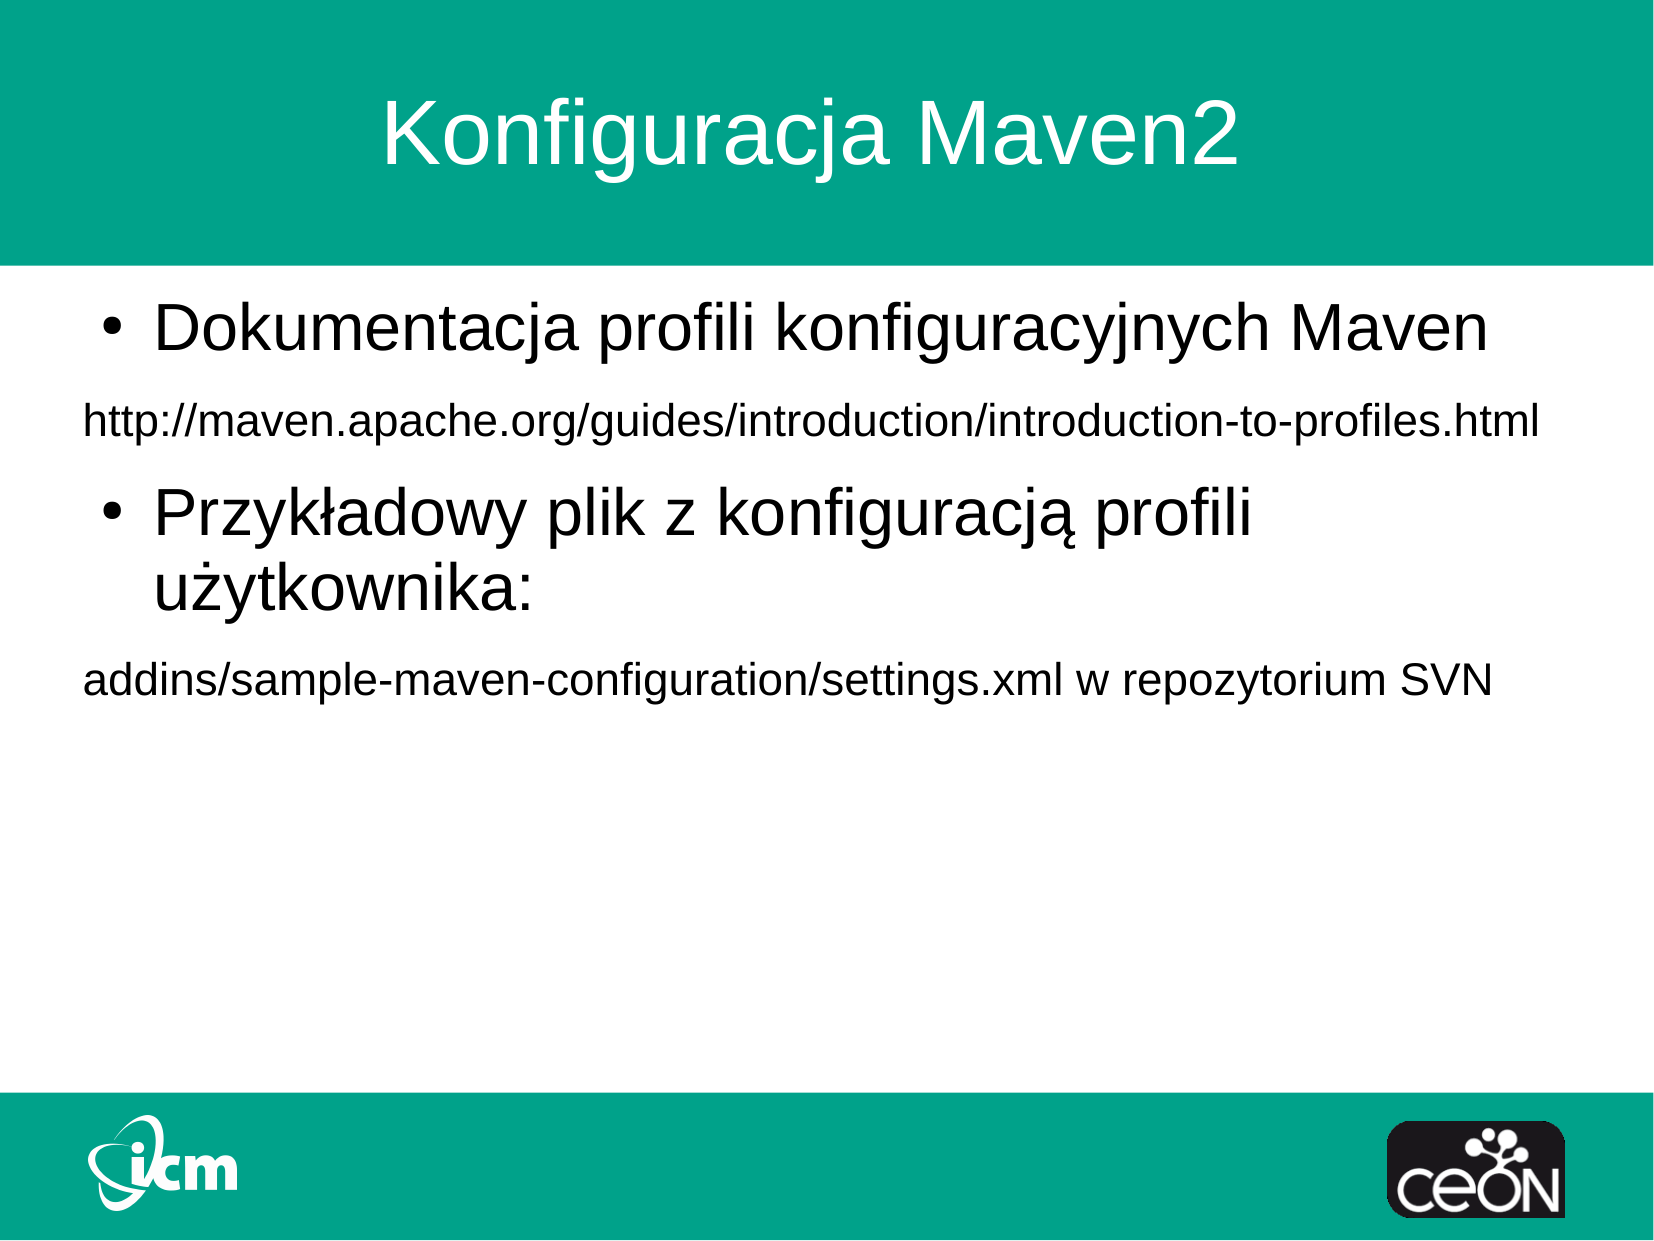

# Konfiguracja Maven2
Dokumentacja profili konfiguracyjnych Maven
http://maven.apache.org/guides/introduction/introduction-to-profiles.html
Przykładowy plik z konfiguracją profili użytkownika:
addins/sample-maven-configuration/settings.xml w repozytorium SVN